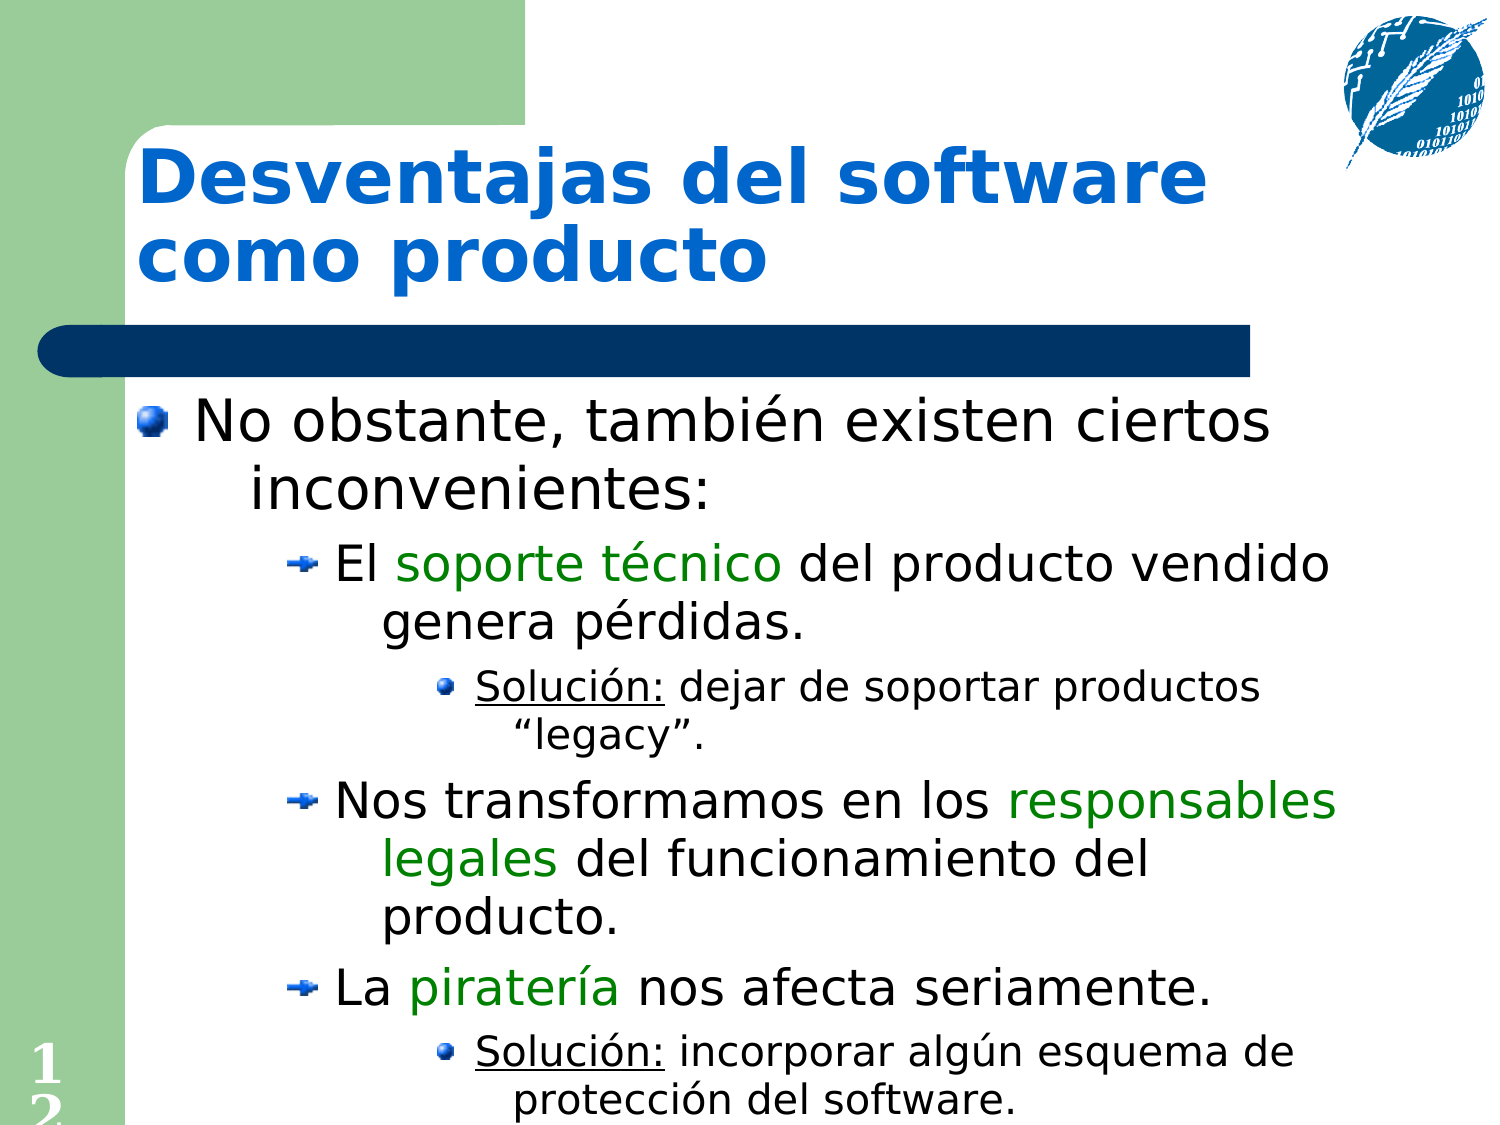

# Desventajas del software como producto
No obstante, también existen ciertos inconvenientes:
El soporte técnico del producto vendido genera pérdidas.
Solución: dejar de soportar productos “legacy”.
Nos transformamos en los responsables legales del funcionamiento del producto.
La piratería nos afecta seriamente.
Solución: incorporar algún esquema de protección del software.
12